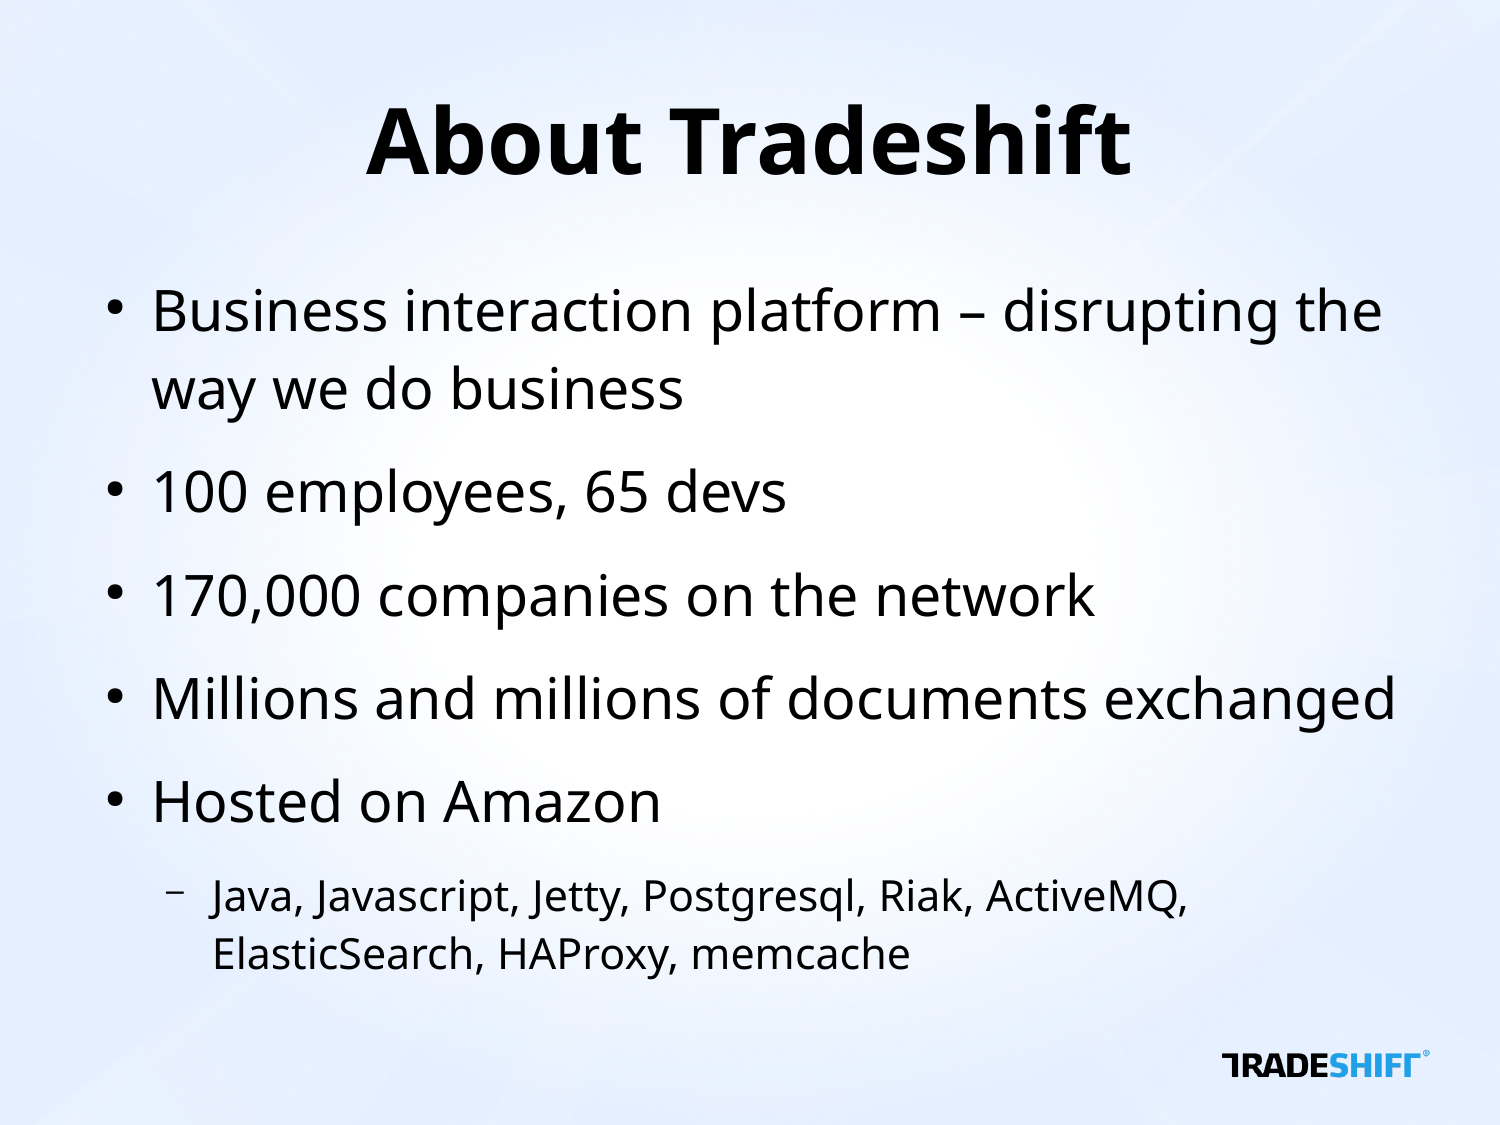

# About Tradeshift
Business interaction platform – disrupting the way we do business
100 employees, 65 devs
170,000 companies on the network
Millions and millions of documents exchanged
Hosted on Amazon
Java, Javascript, Jetty, Postgresql, Riak, ActiveMQ, ElasticSearch, HAProxy, memcache